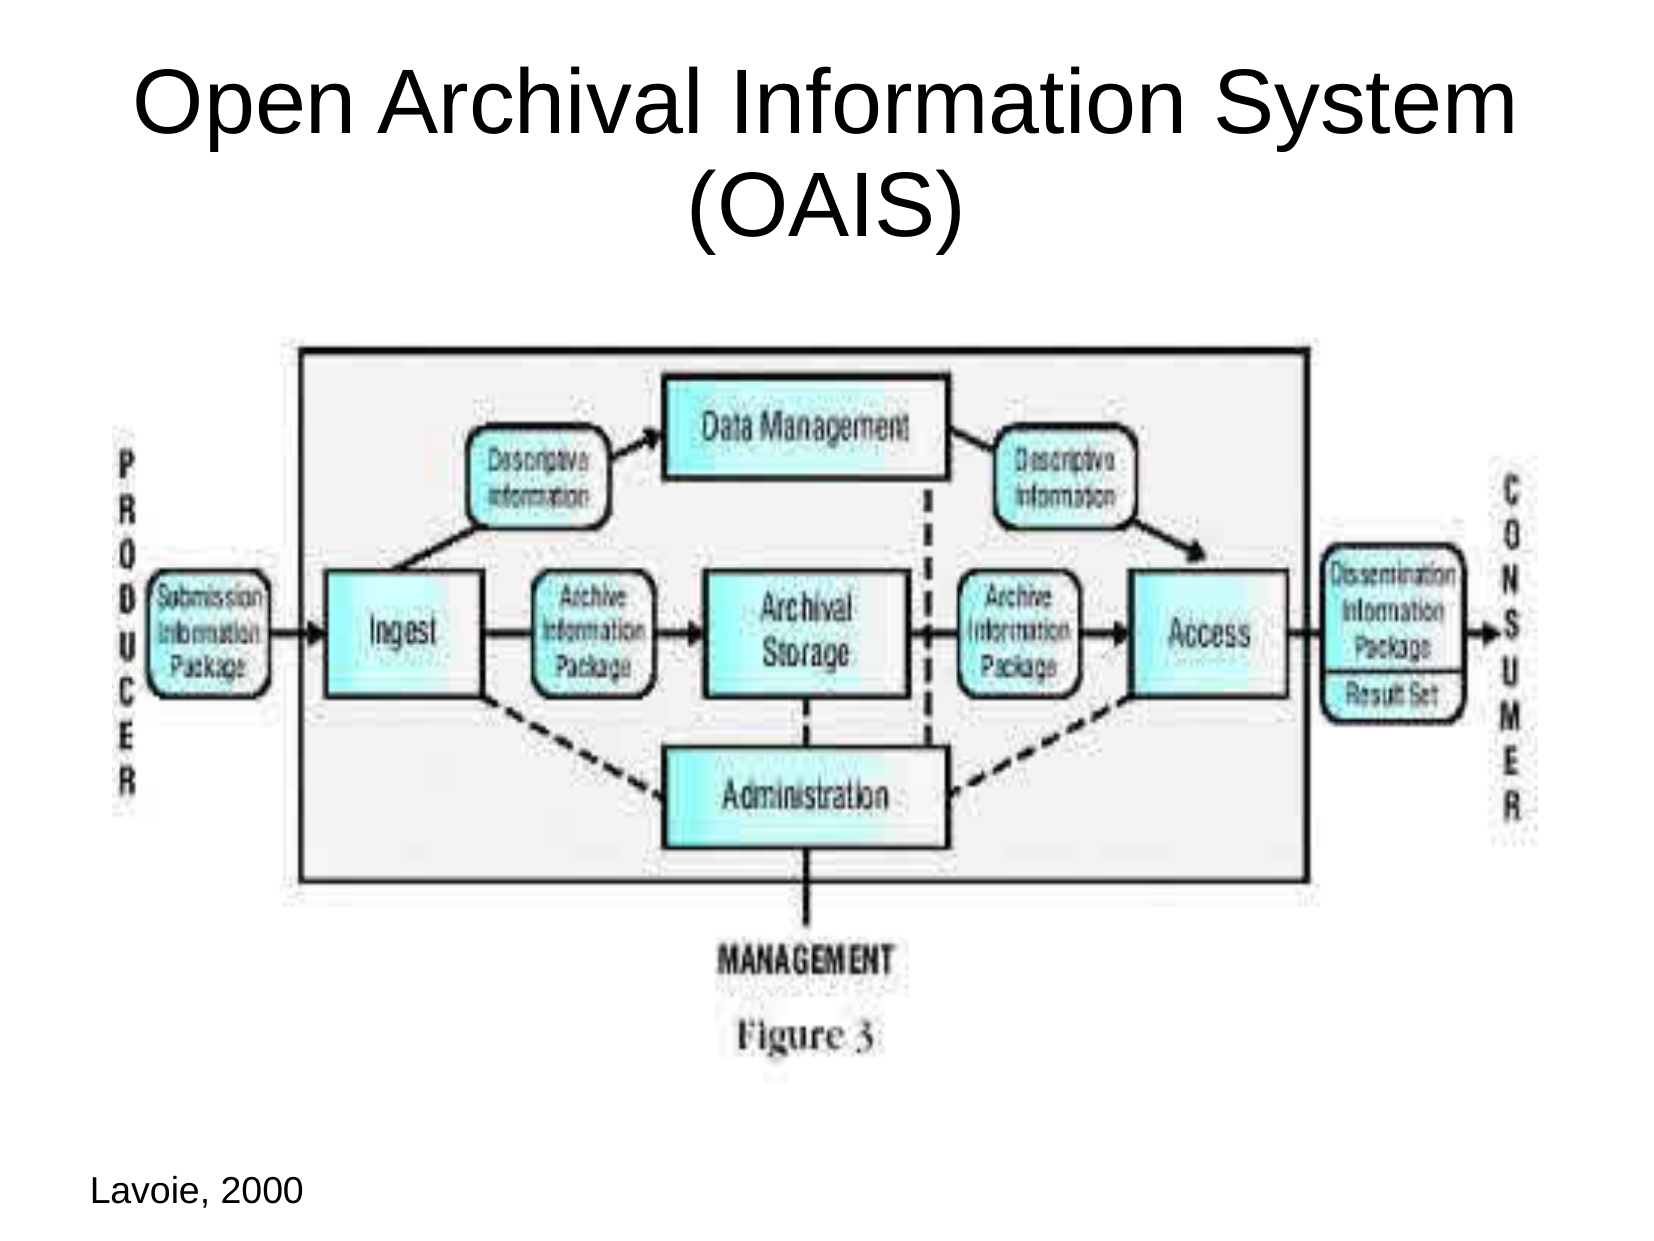

# Open Archival Information System (OAIS)
Lavoie, 2000